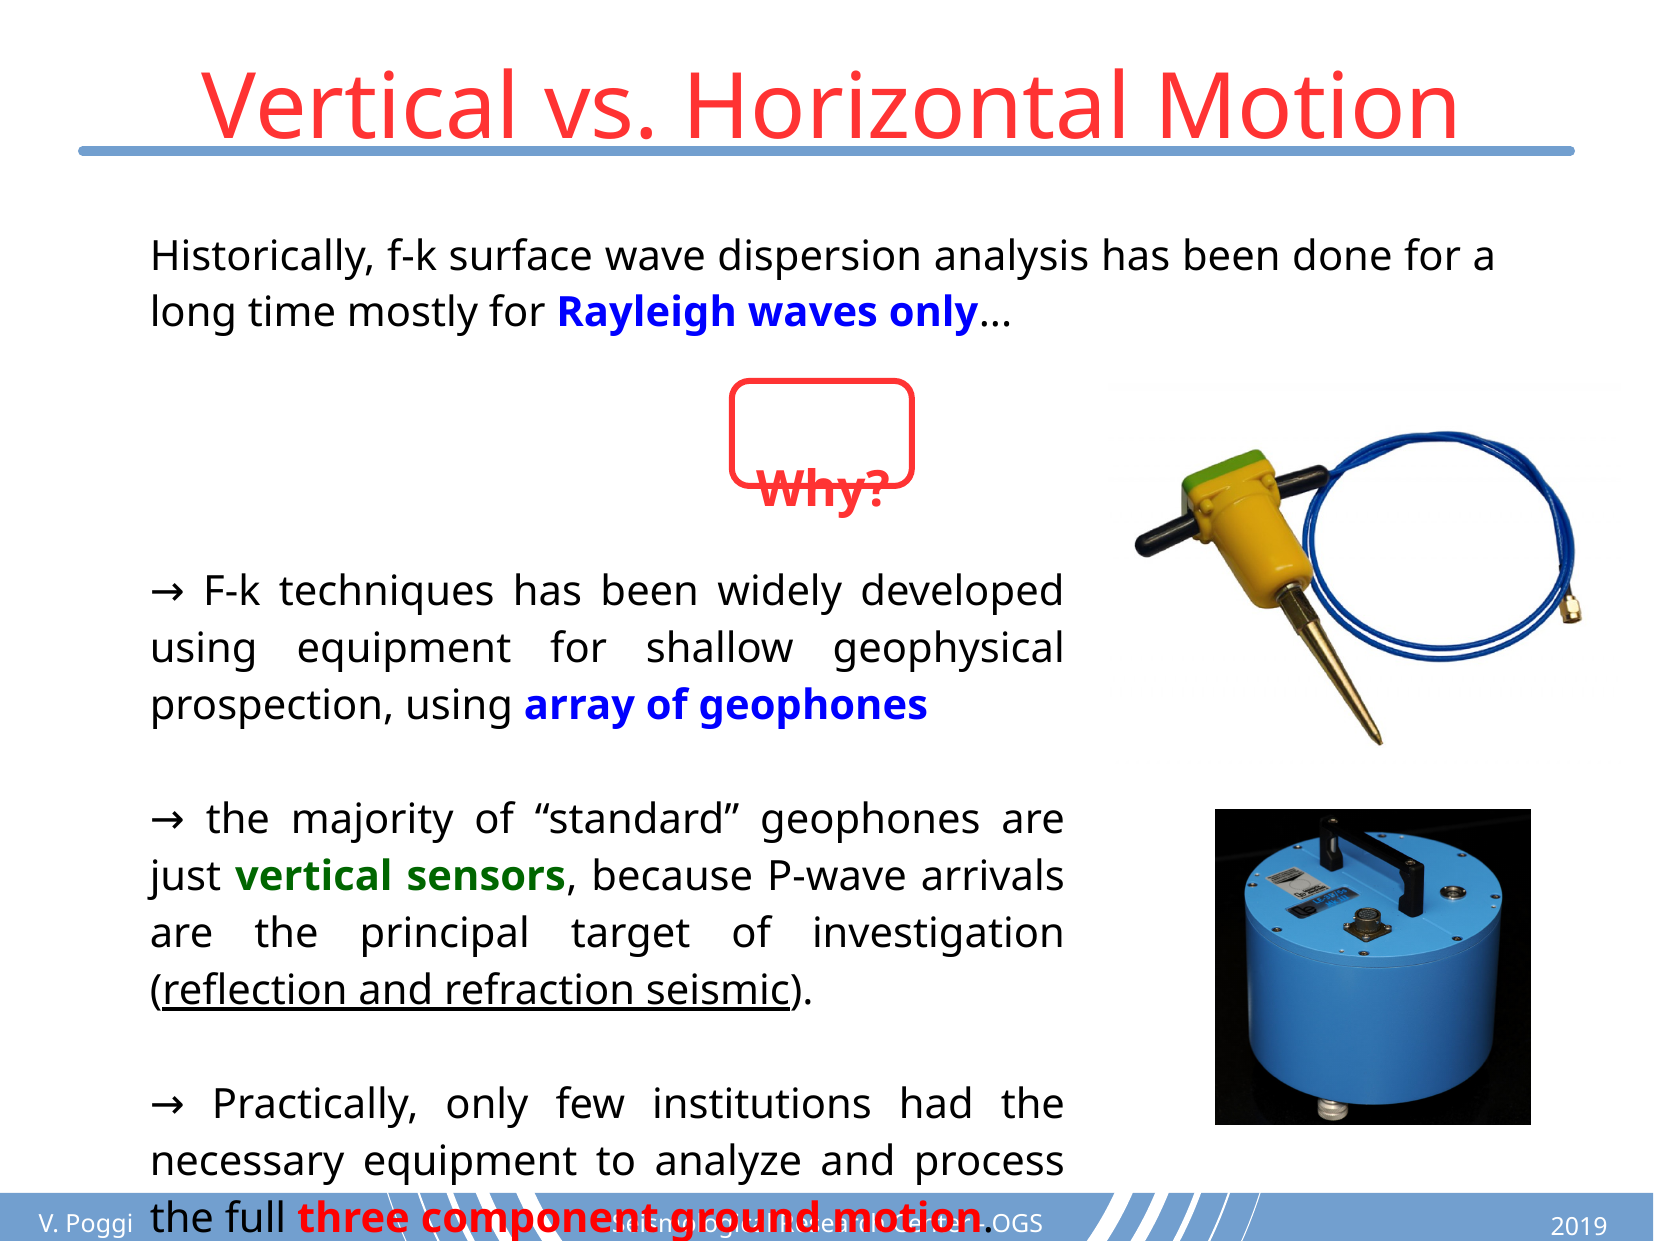

Vertical vs. Horizontal Motion
Historically, f-k surface wave dispersion analysis has been done for a long time mostly for Rayleigh waves only...
Why?
→ F-k techniques has been widely developed using equipment for shallow geophysical prospection, using array of geophones
→ the majority of “standard” geophones are just vertical sensors, because P-wave arrivals are the principal target of investigation (reflection and refraction seismic).
→ Practically, only few institutions had the necessary equipment to analyze and process the full three component ground motion.